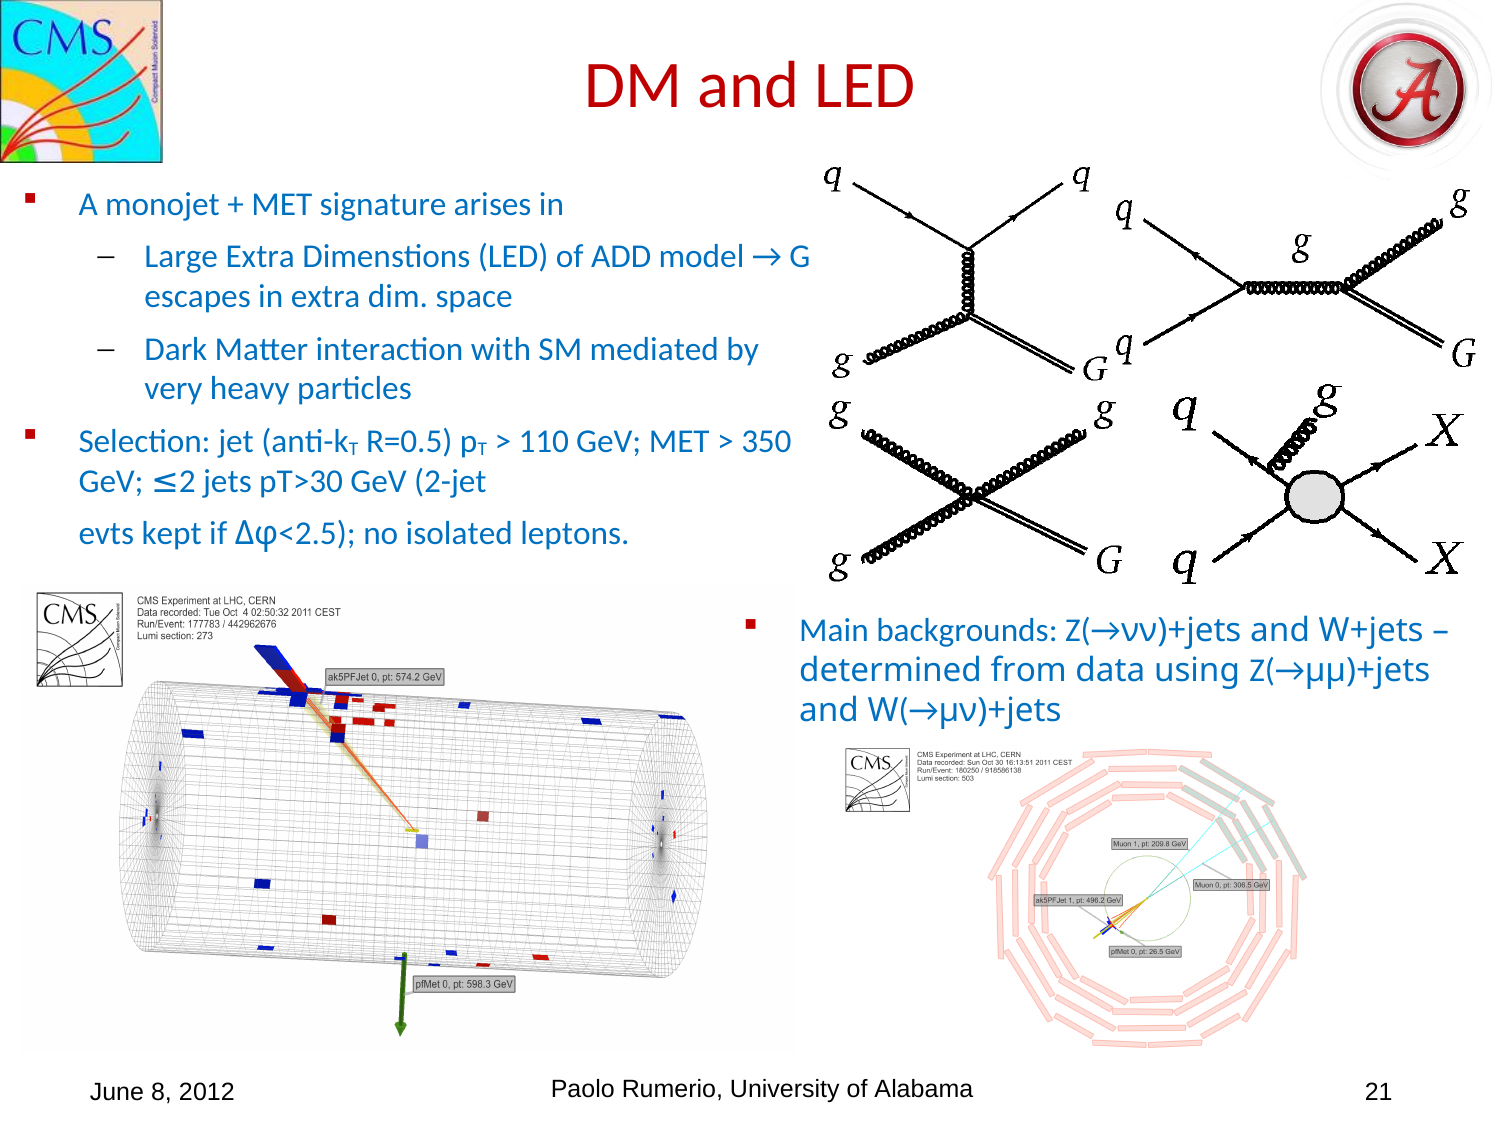

DM and LED
A monojet + MET signature arises in
Large Extra Dimenstions (LED) of ADD model → G escapes in extra dim. space
Dark Matter interaction with SM mediated by very heavy particles
Selection: jet (anti-kT R=0.5) pT > 110 GeV; MET > 350 GeV; ≤2 jets pT>30 GeV (2-jet
evts kept if Δφ<2.5); no isolated leptons.
Main backgrounds: Z(→νν)+jets and W+jets – determined from data using Z(→μμ)+jets and W(→μν)+jets
Paolo Rumerio, Univ. of Alabama
June 8, 2012
21